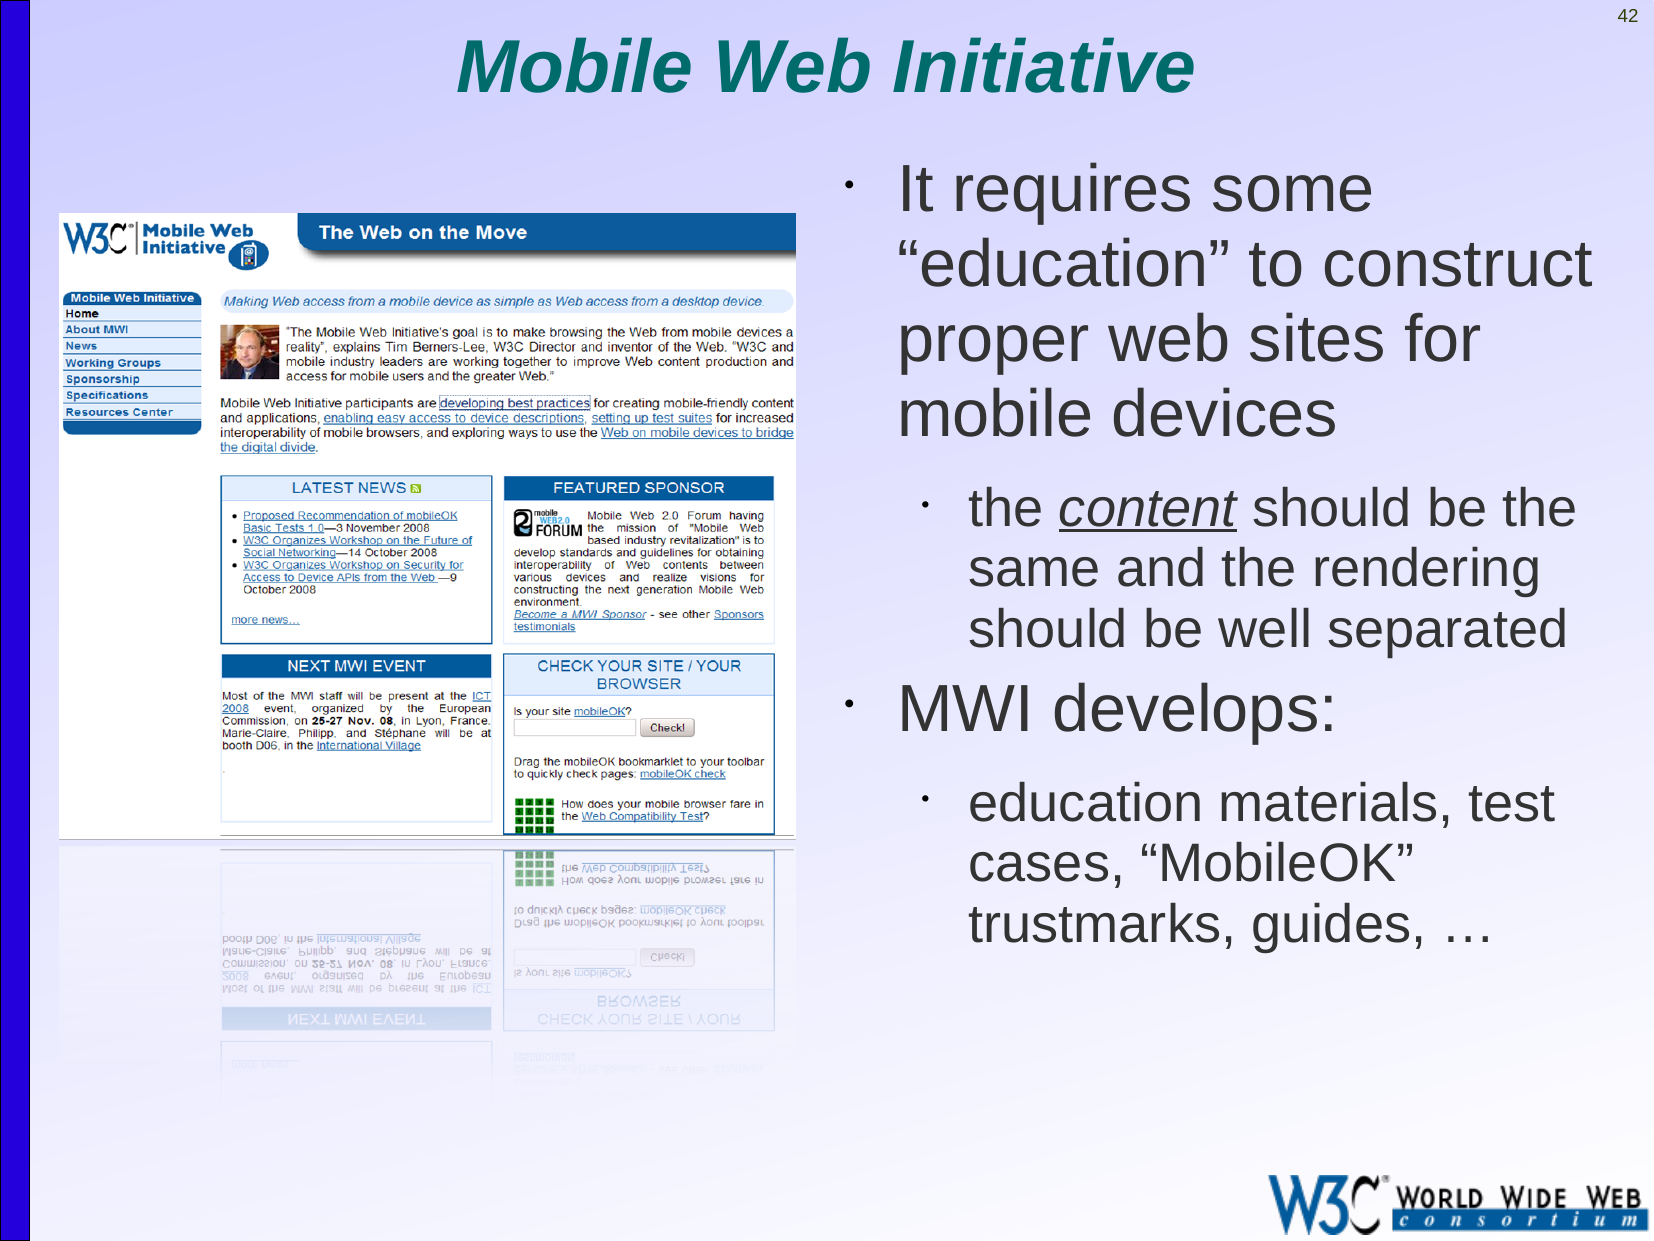

# Mobile Web Initiative
It requires some “education” to construct proper web sites for mobile devices
the content should be the same and the rendering should be well separated
MWI develops:
education materials, test cases, “MobileOK” trustmarks, guides, …